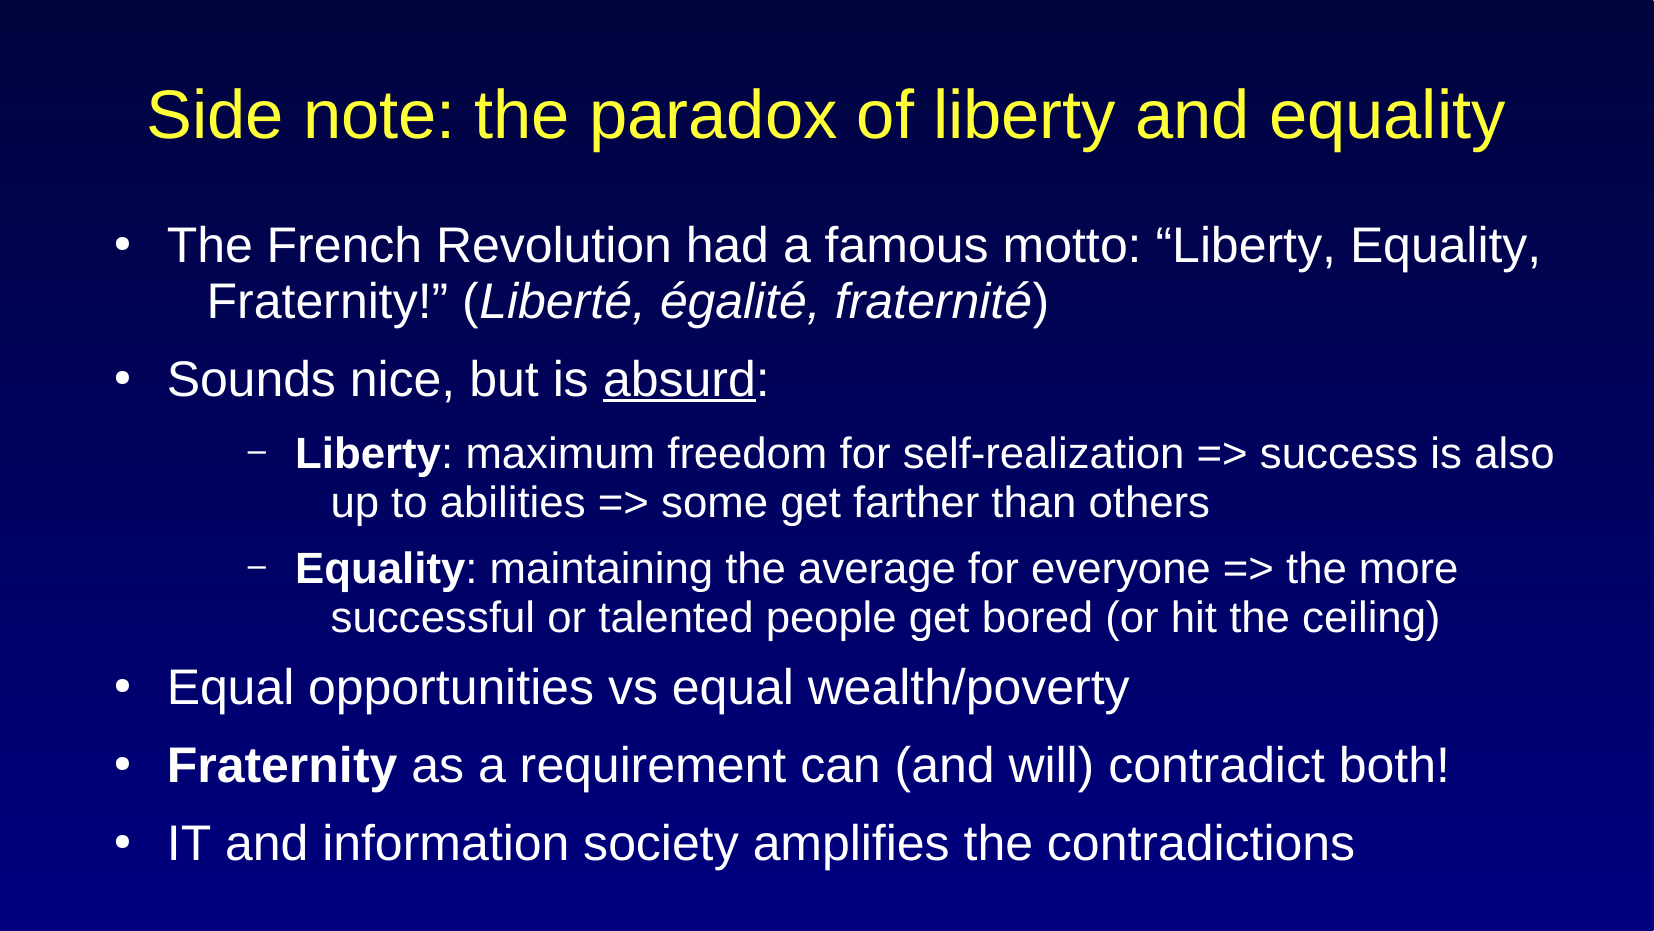

# Side note: the paradox of liberty and equality
The French Revolution had a famous motto: “Liberty, Equality, Fraternity!” (Liberté, égalité, fraternité)
Sounds nice, but is absurd:
Liberty: maximum freedom for self-realization => success is also up to abilities => some get farther than others
Equality: maintaining the average for everyone => the more successful or talented people get bored (or hit the ceiling)
Equal opportunities vs equal wealth/poverty
Fraternity as a requirement can (and will) contradict both!
IT and information society amplifies the contradictions